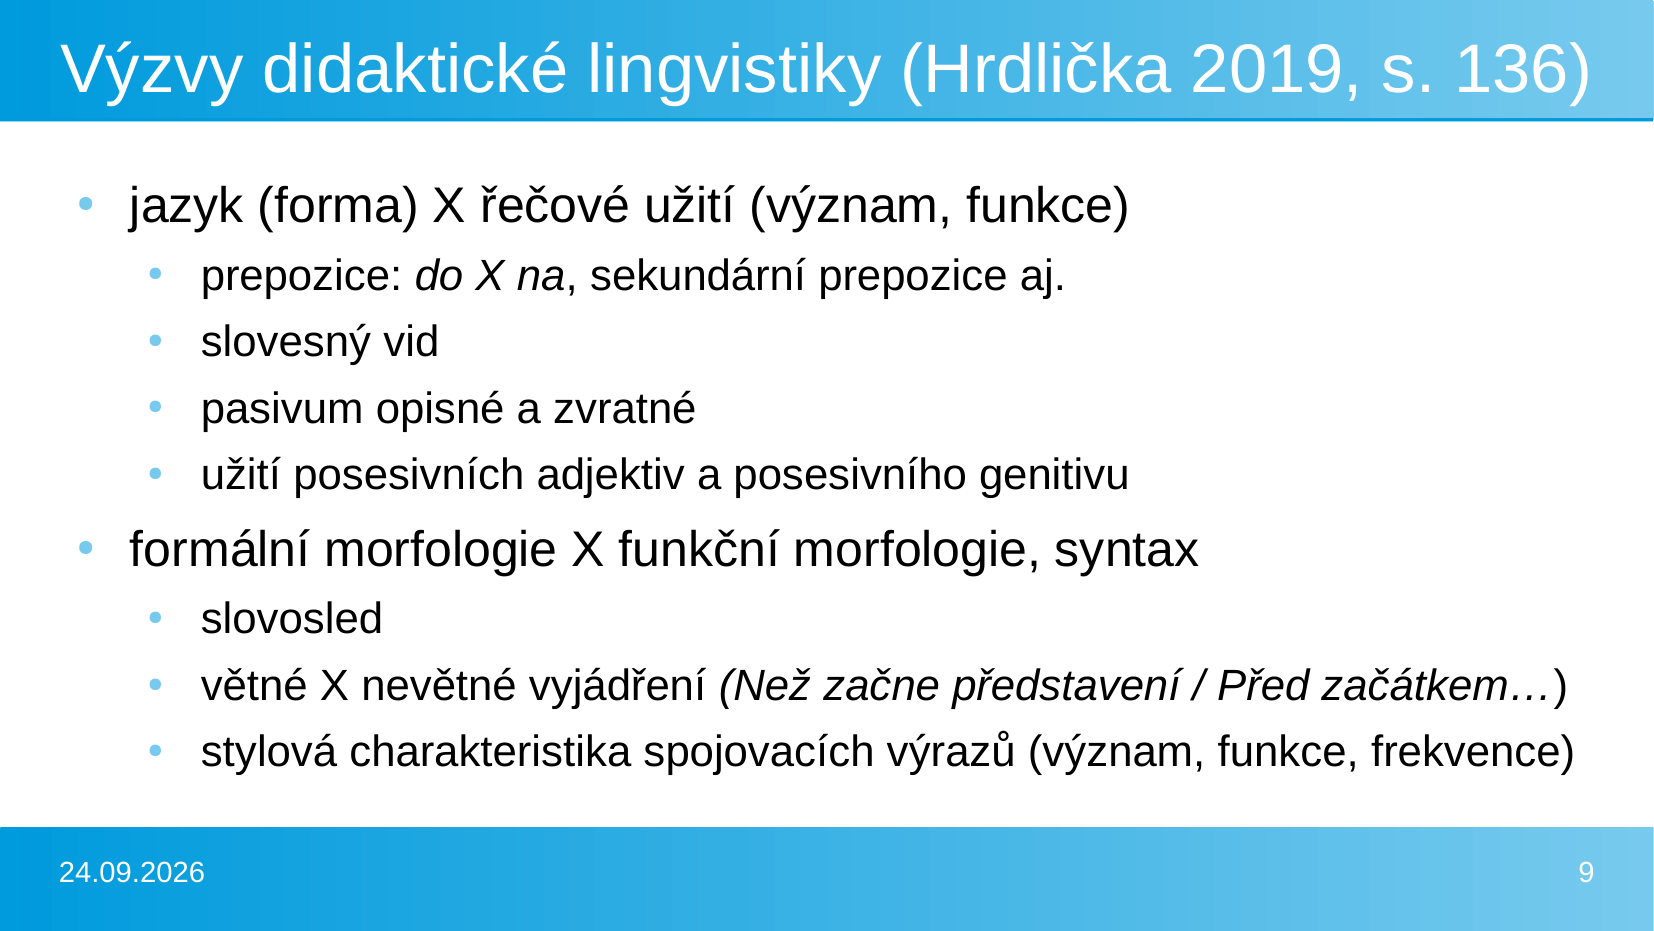

# Výzvy didaktické lingvistiky (Hrdlička 2019, s. 136)
jazyk (forma) X řečové užití (význam, funkce)
prepozice: do X na, sekundární prepozice aj.
slovesný vid
pasivum opisné a zvratné
užití posesivních adjektiv a posesivního genitivu
formální morfologie X funkční morfologie, syntax
slovosled
větné X nevětné vyjádření (Než začne představení / Před začátkem…)
stylová charakteristika spojovacích výrazů (význam, funkce, frekvence)
9